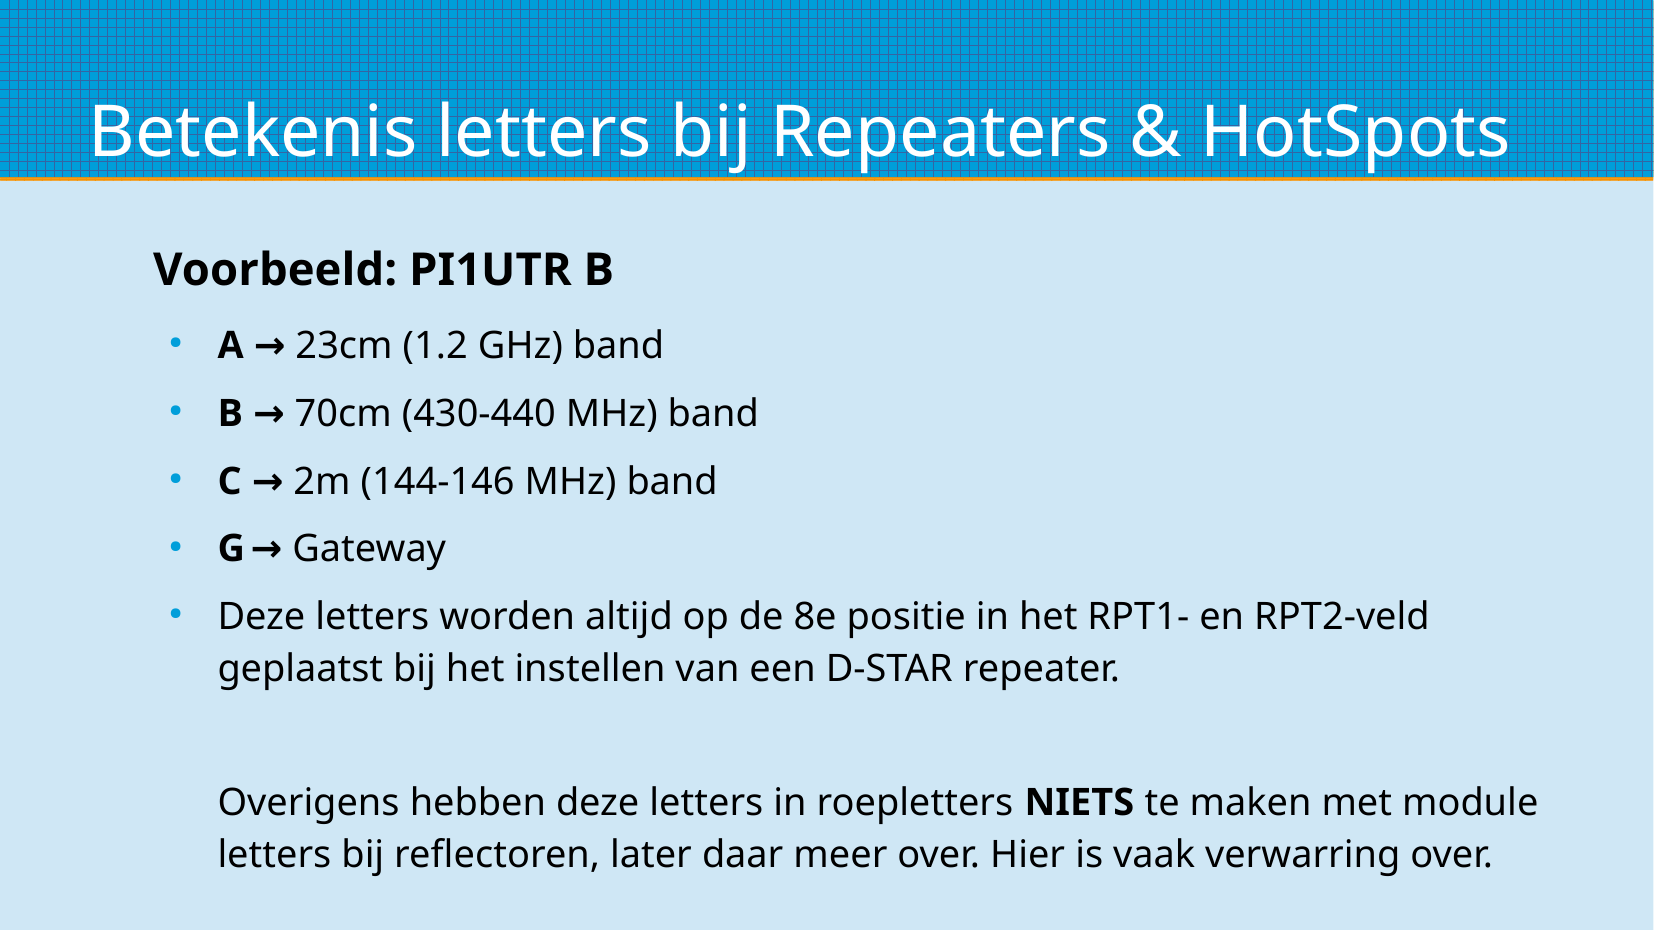

# Betekenis letters bij Repeaters & HotSpots
Voorbeeld: PI1UTR B
A → 23cm (1.2 GHz) band
B → 70cm (430-440 MHz) band
C → 2m (144-146 MHz) band
G → Gateway
Deze letters worden altijd op de 8e positie in het RPT1- en RPT2-veld geplaatst bij het instellen van een D-STAR repeater.
Overigens hebben deze letters in roepletters NIETS te maken met module letters bij reflectoren, later daar meer over. Hier is vaak verwarring over.